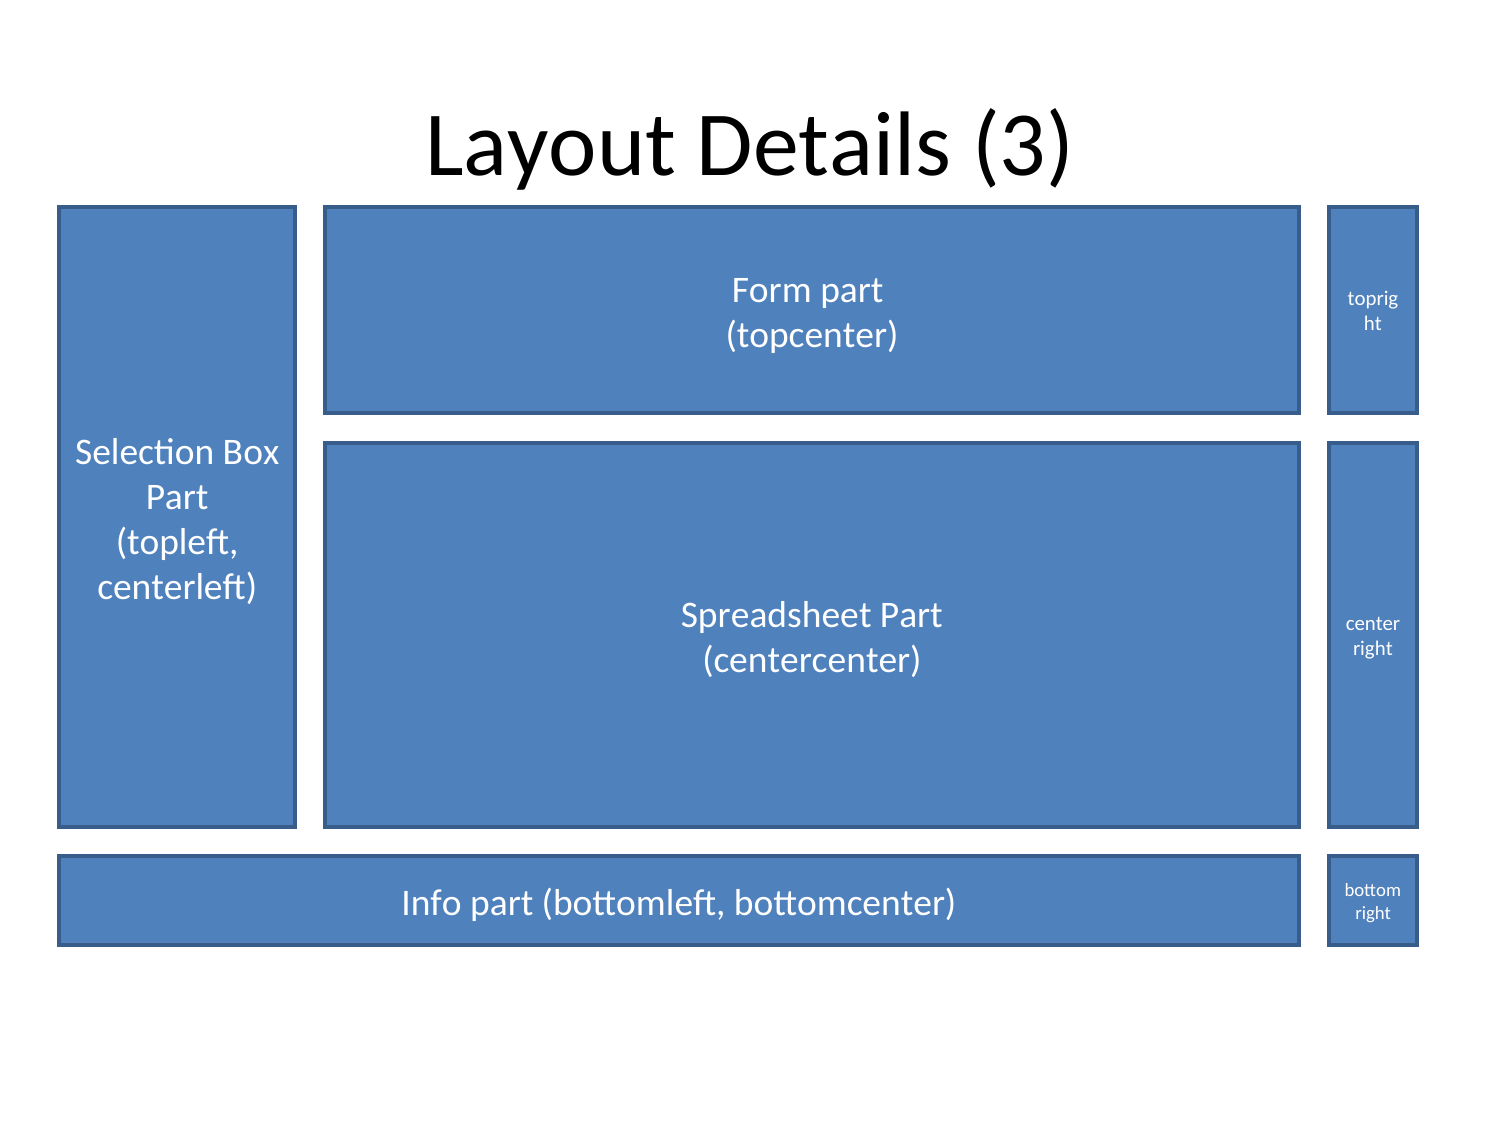

Layout Details (3)
Selection Box Part
(topleft,
centerleft)
Form part
(topcenter)
topright
Spreadsheet Part
(centercenter)
centerright
Info part (bottomleft, bottomcenter)
bottomright